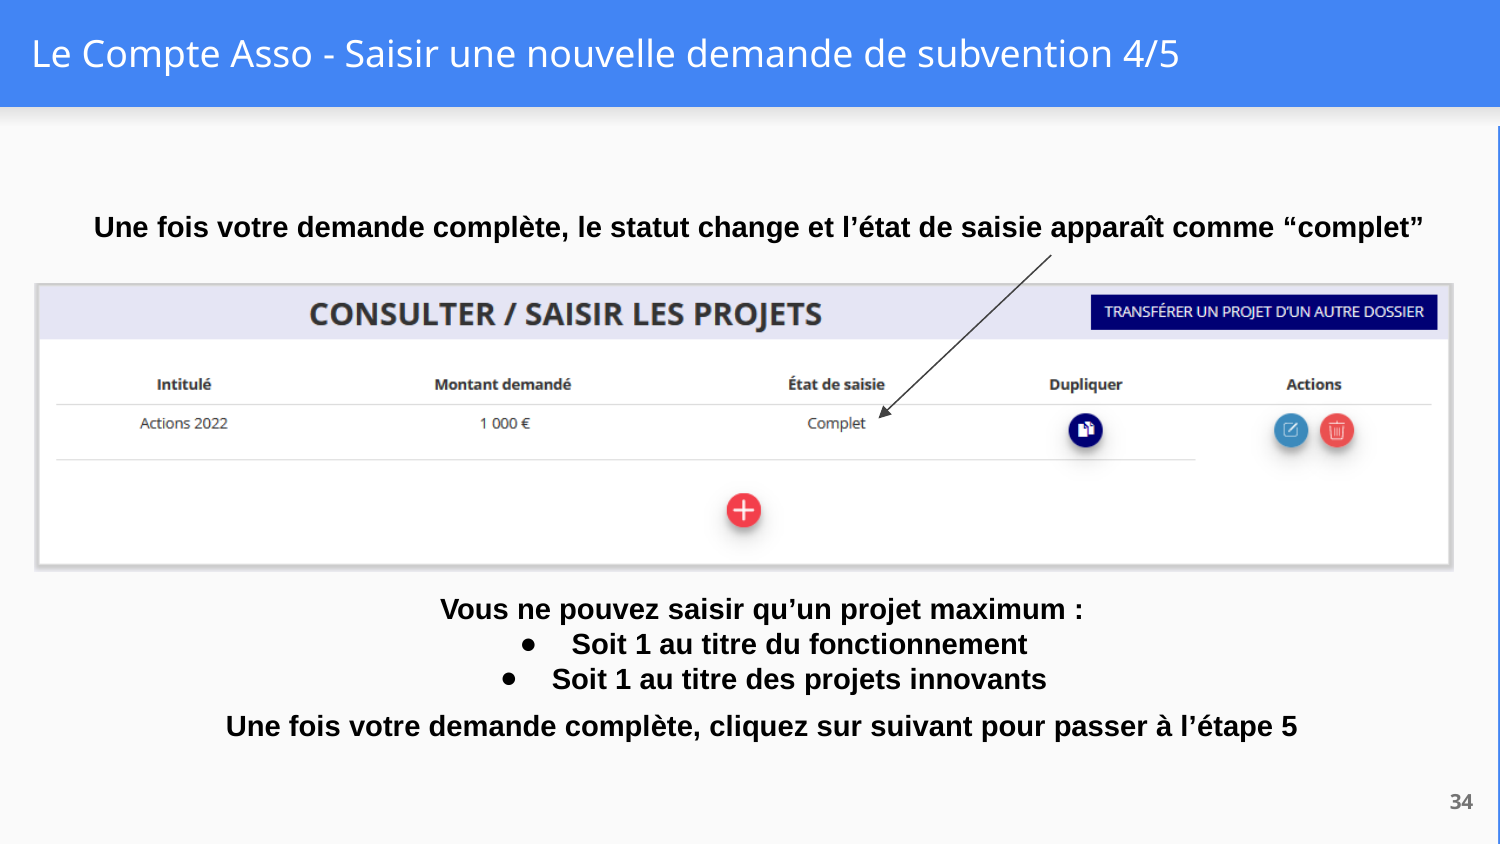

# Le Compte Asso - Saisir une nouvelle demande de subvention 4/5
Une fois votre demande complète, le statut change et l’état de saisie apparaît comme “complet”
Vous ne pouvez saisir qu’un projet maximum :
Soit 1 au titre du fonctionnement
Soit 1 au titre des projets innovants
Une fois votre demande complète, cliquez sur suivant pour passer à l’étape 5